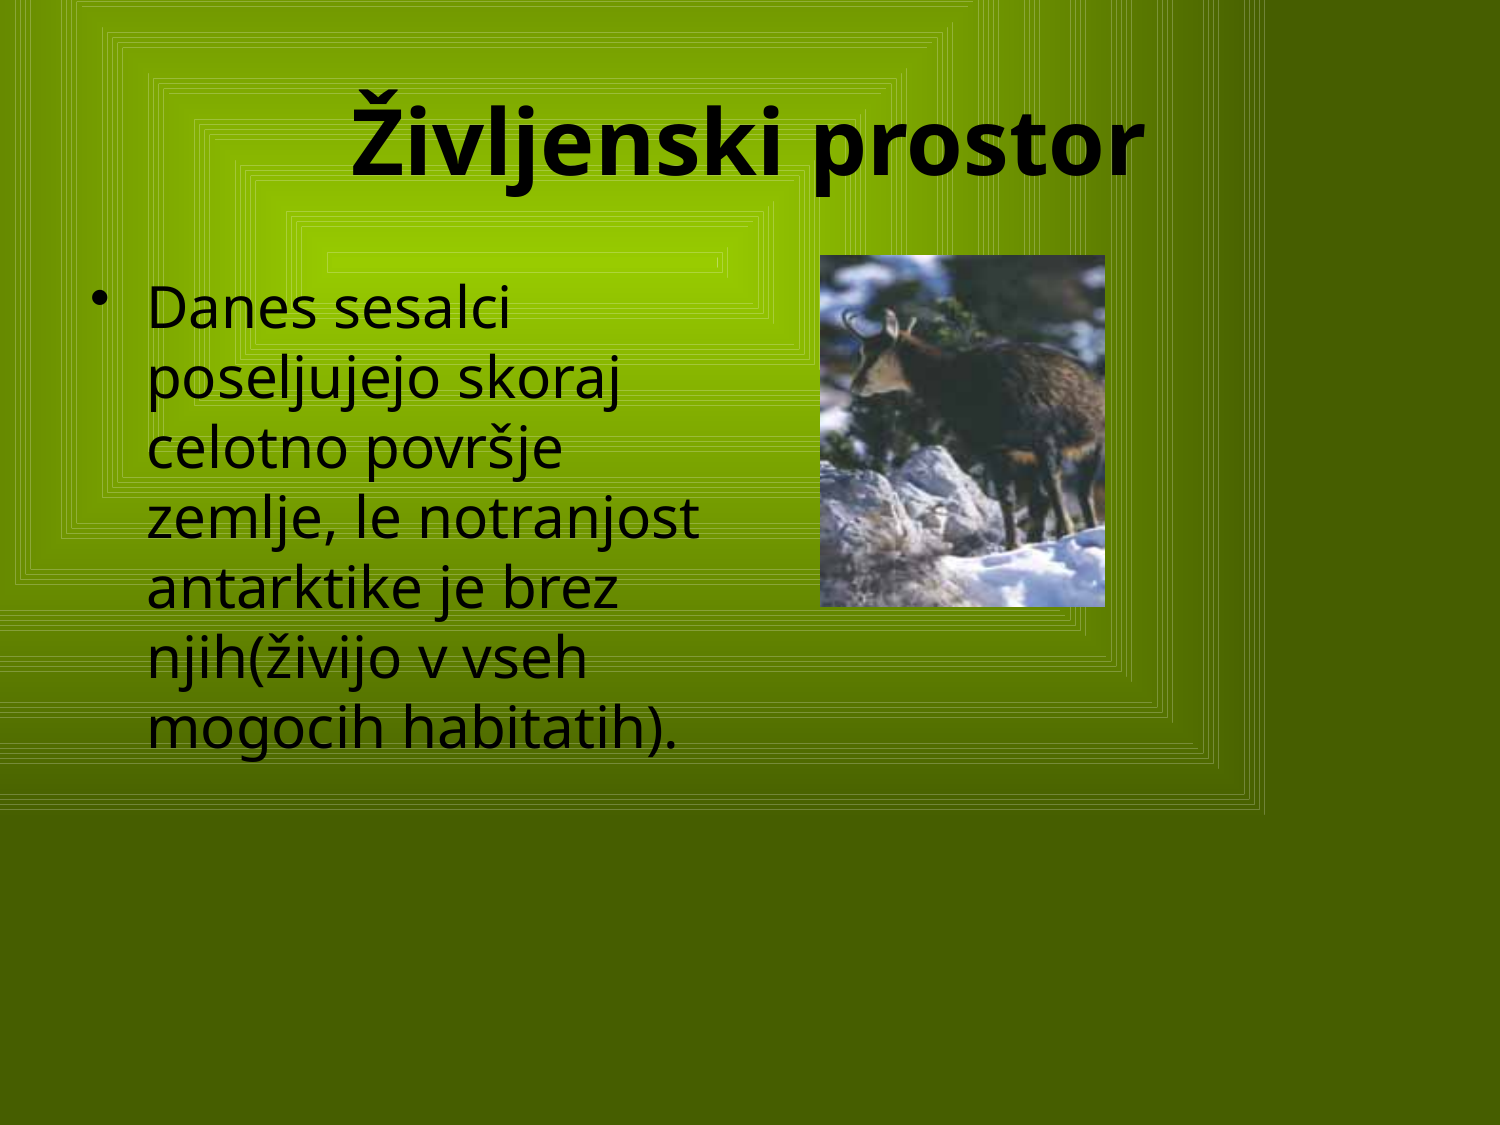

# Življenski prostor
Danes sesalci poseljujejo skoraj celotno površje zemlje, le notranjost antarktike je brez njih(živijo v vseh mogocih habitatih).